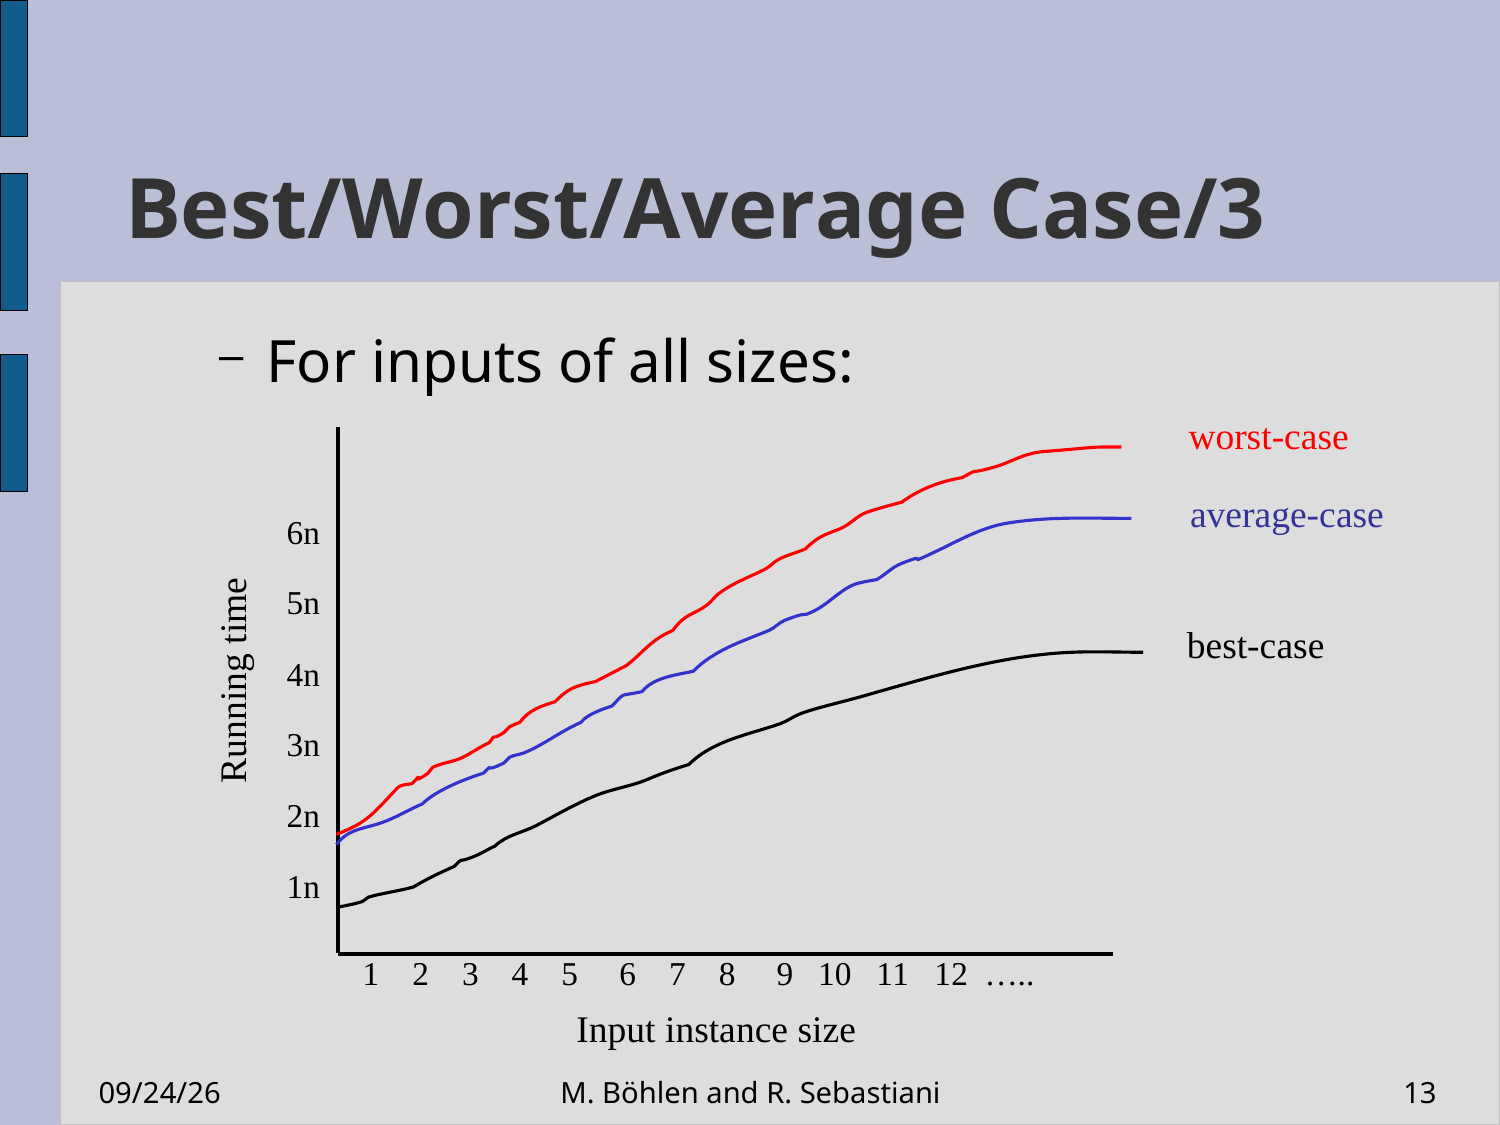

# Best/Worst/Average Case/3
For inputs of all sizes:
worst-case
average-case
6n
5n
best-case
Running time
4n
3n
2n
1n
1 2 3 4 5 6 7 8 9 10 11 12 …..
Input instance size
M. Böhlen and R. Sebastiani
13